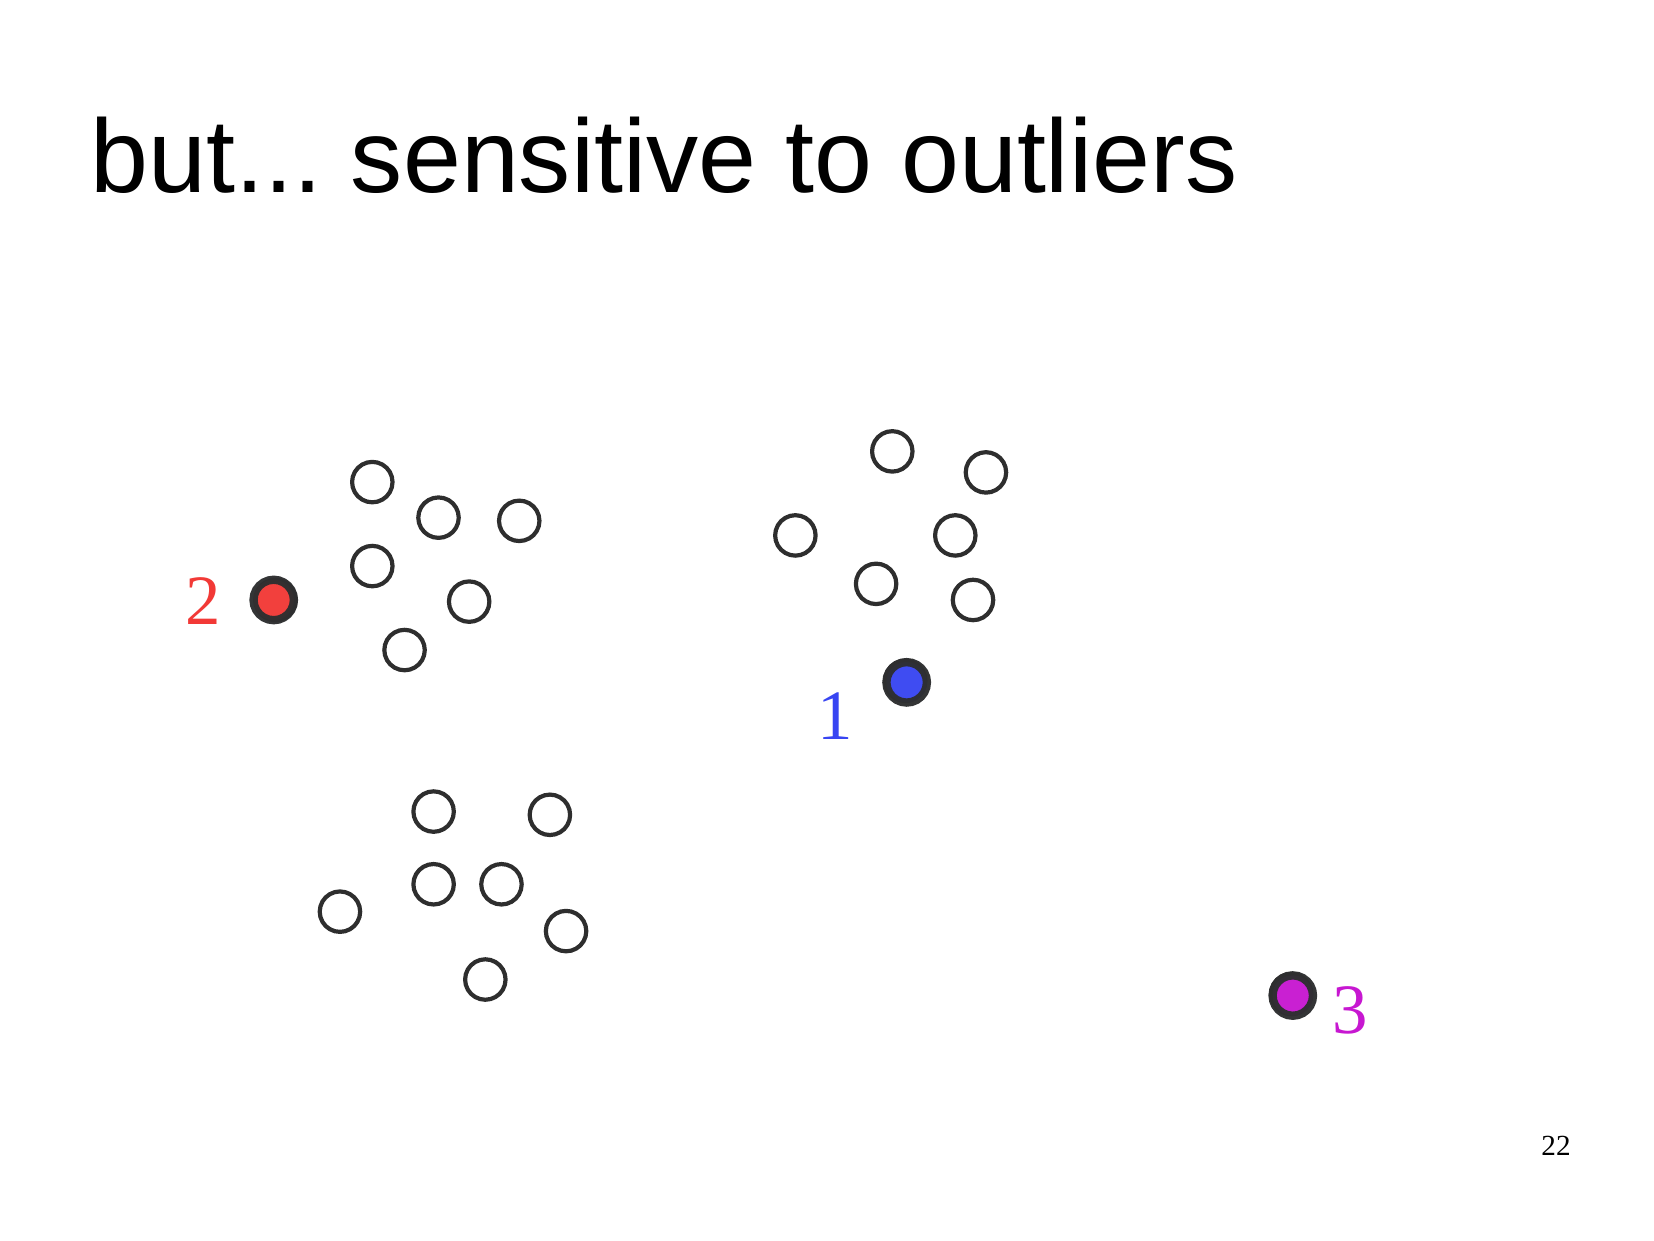

but... sensitive to outliers
Boston University Slideshow Title Goes Here
2
1
3
22